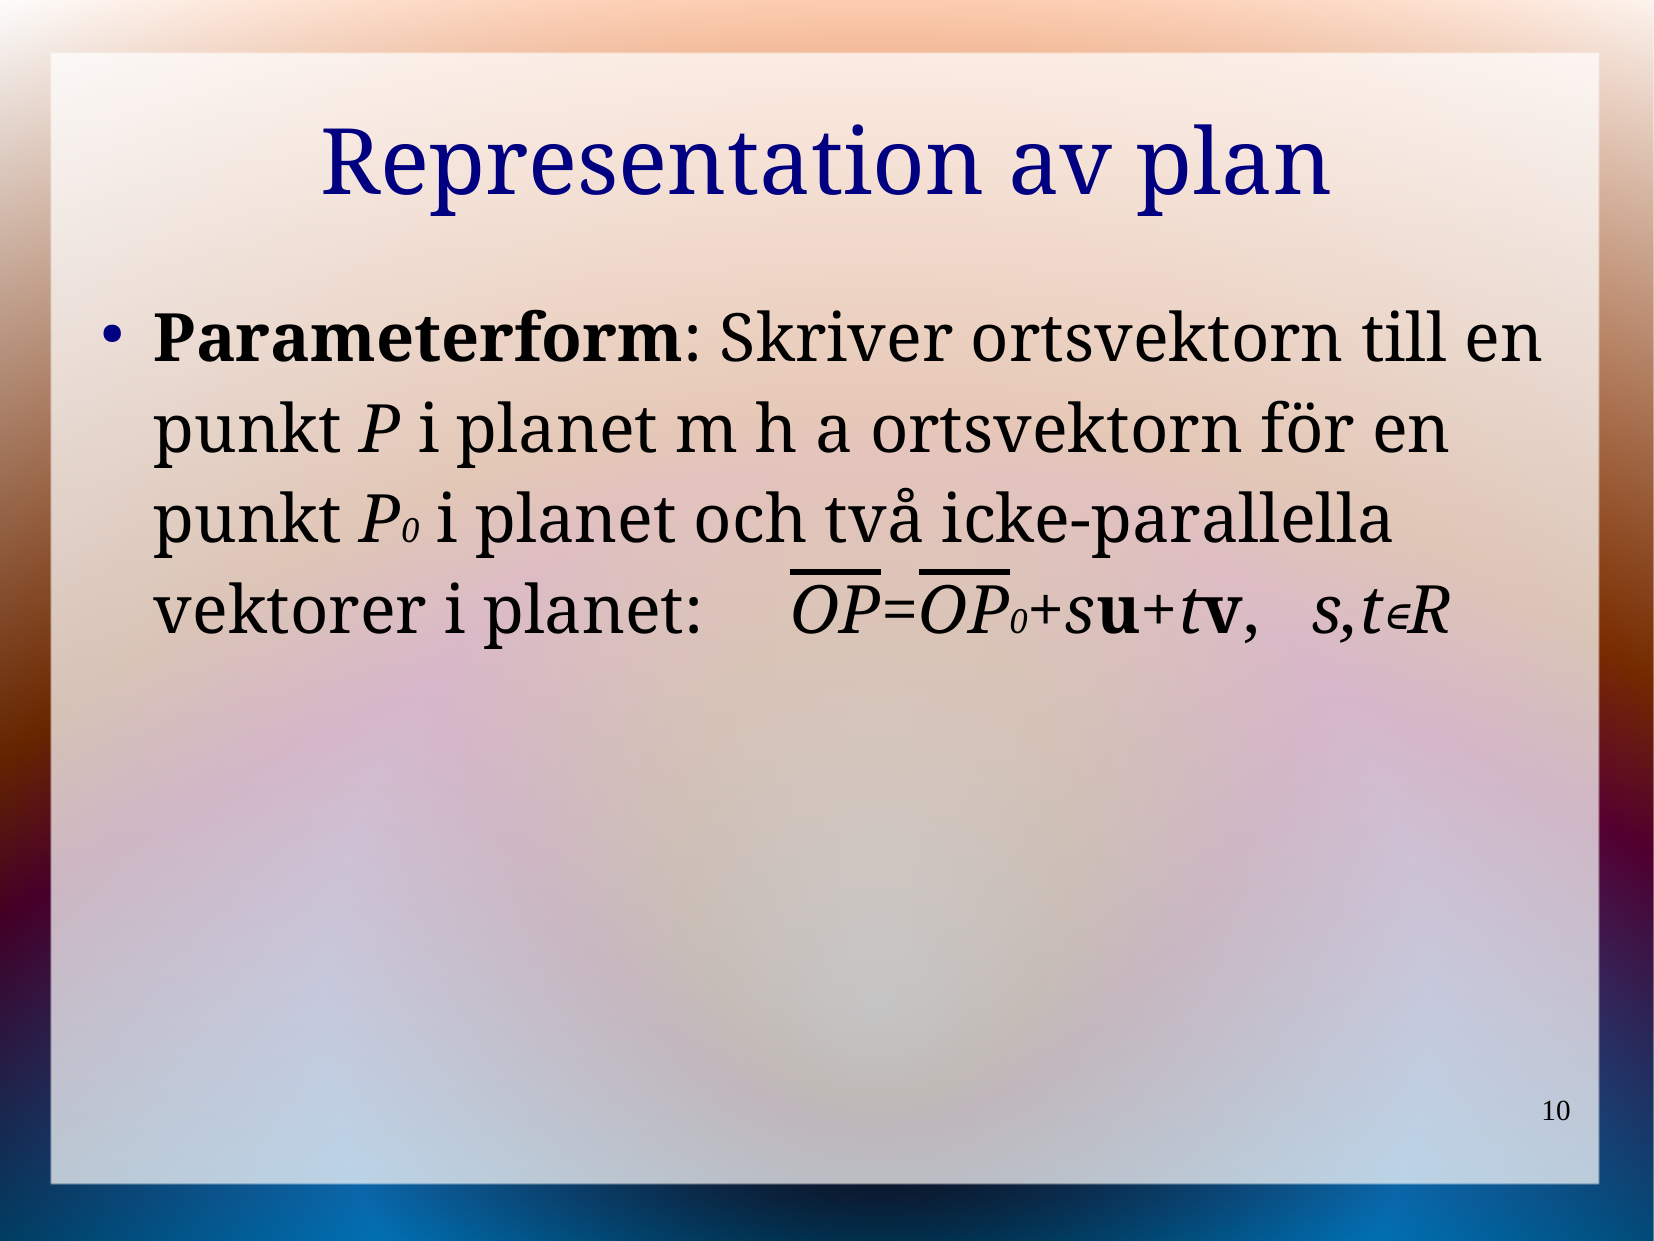

# Representation av plan
Parameterform: Skriver ortsvektorn till en punkt P i planet m h a ortsvektorn för en punkt P0 i planet och två icke-parallella vektorer i planet: OP=OP0+su+tv, s,t∊R
10